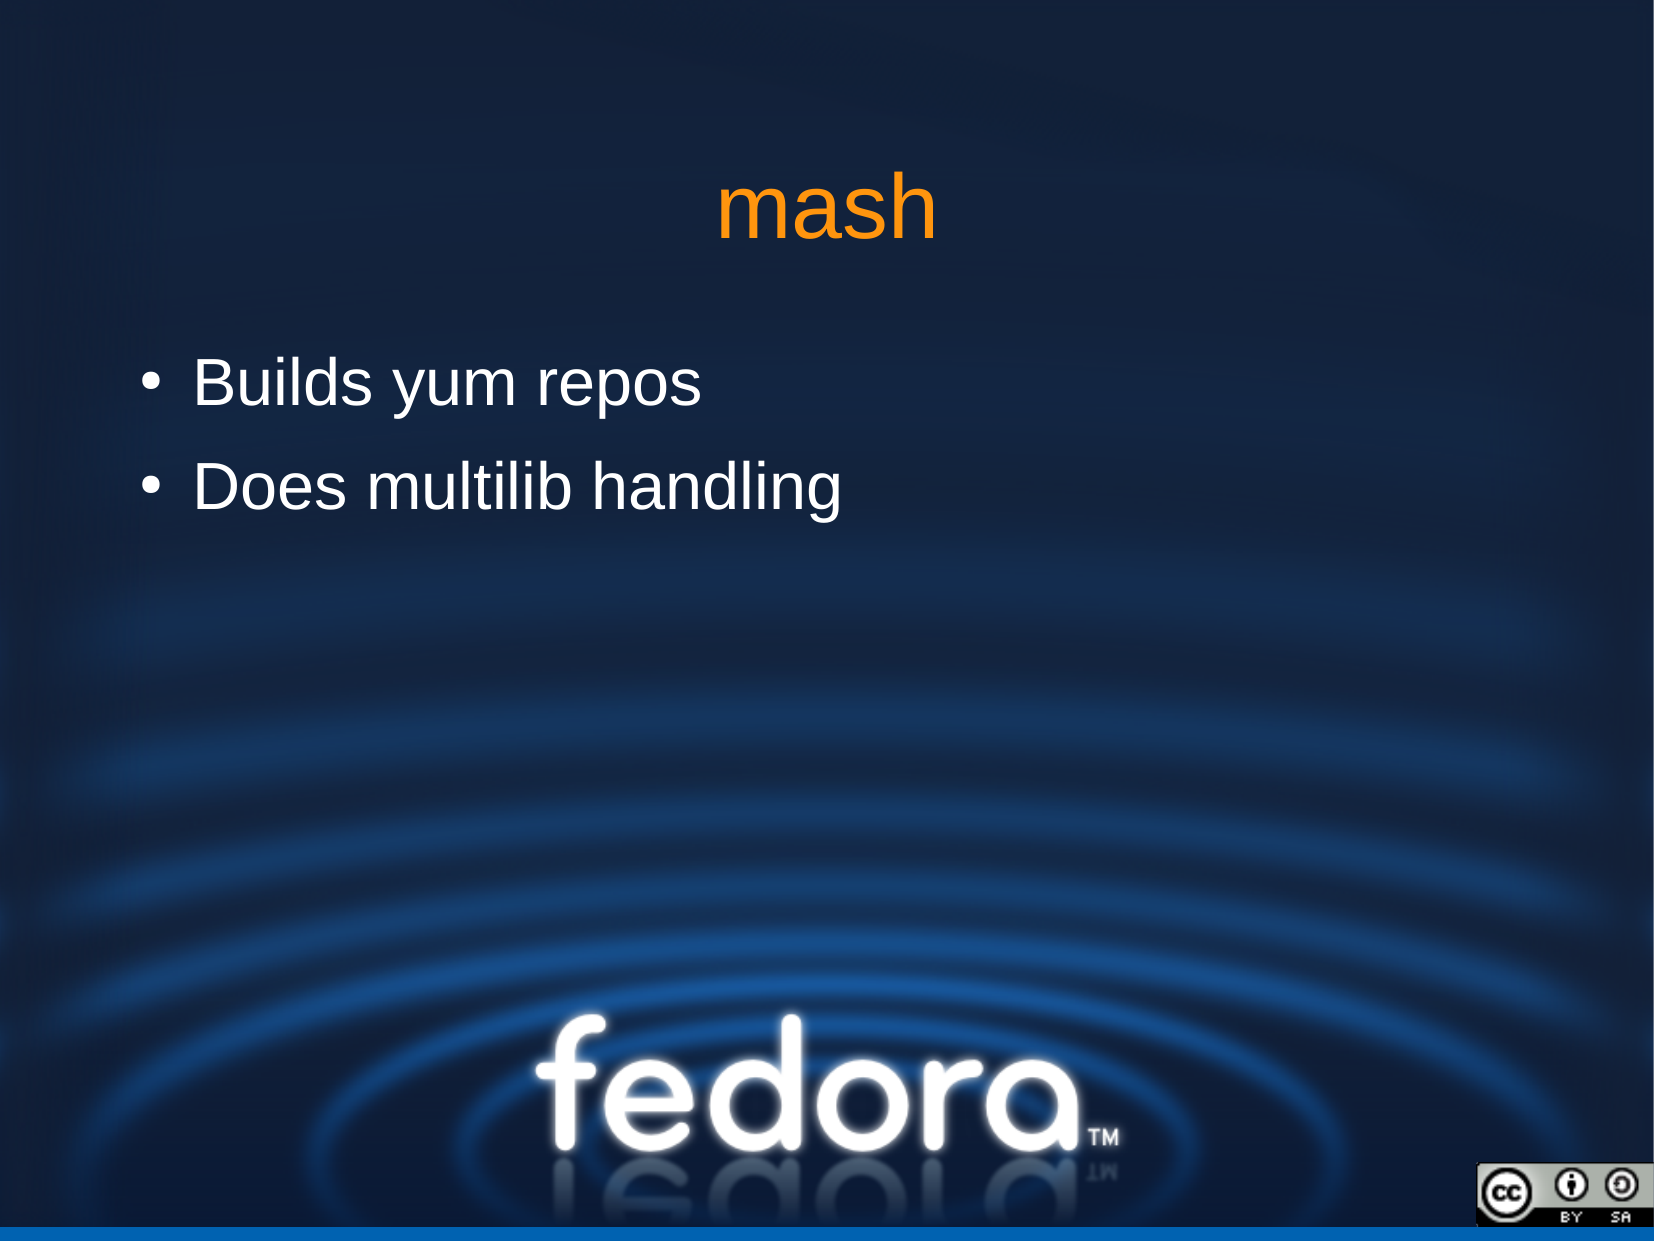

# mash
Builds yum repos
Does multilib handling